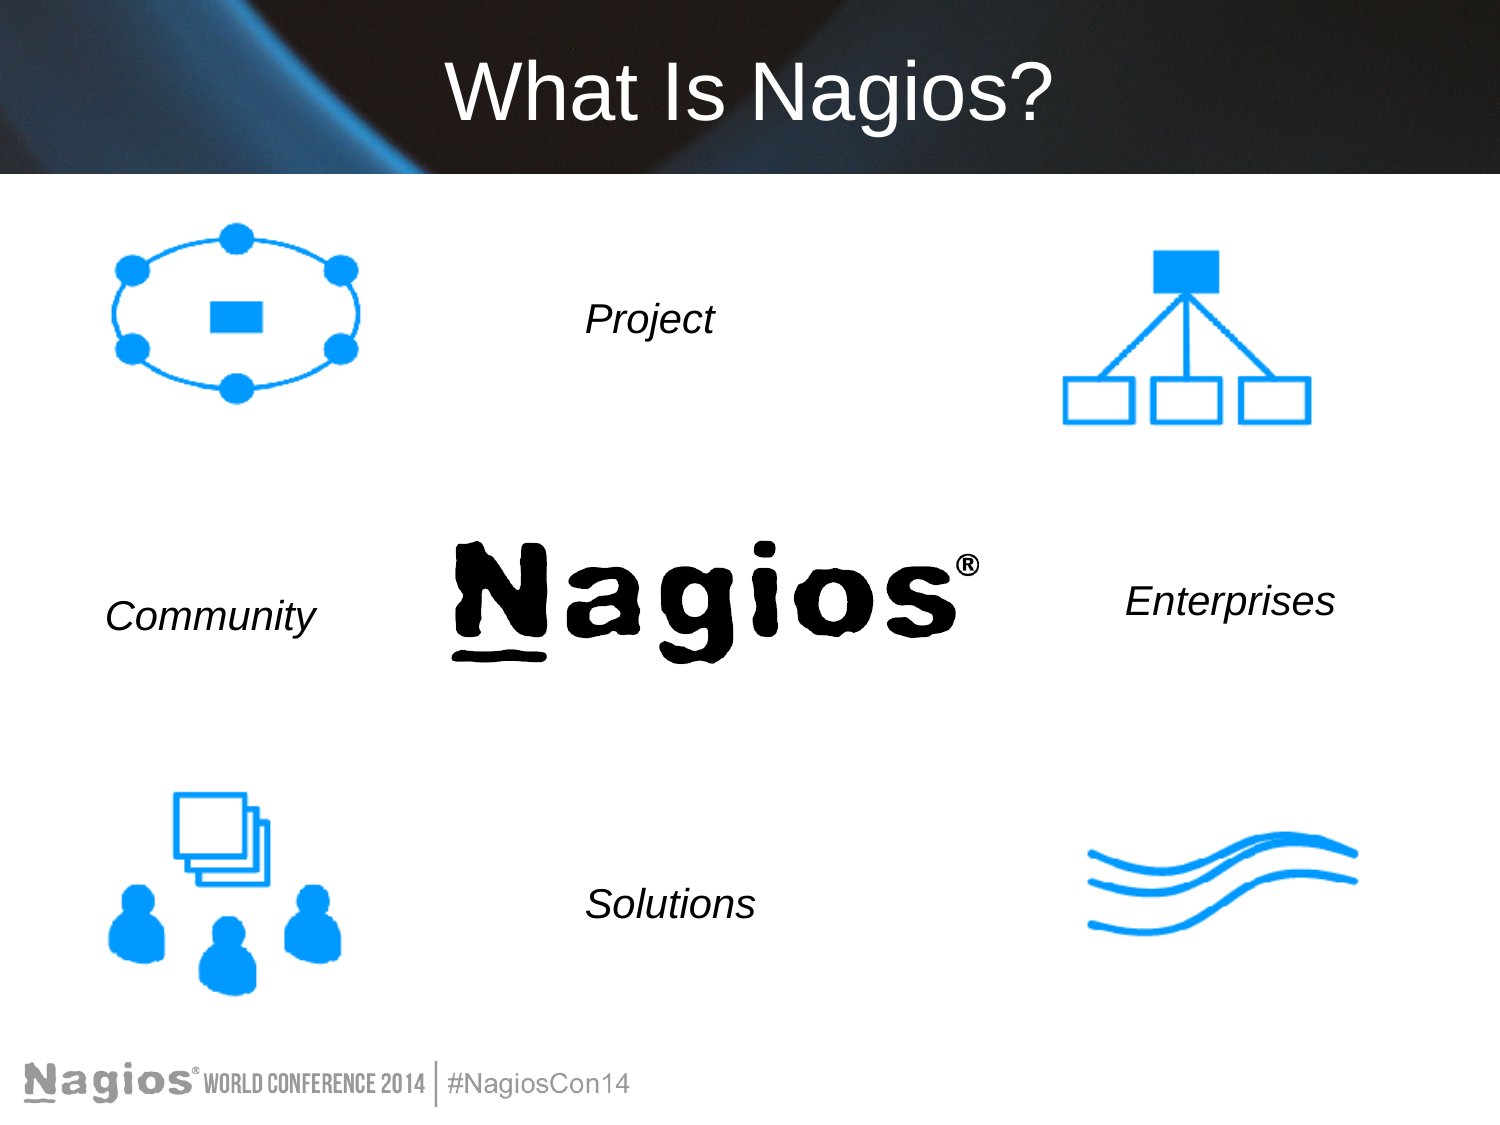

# What Is Nagios?
Project
Enterprises
Community
Solutions